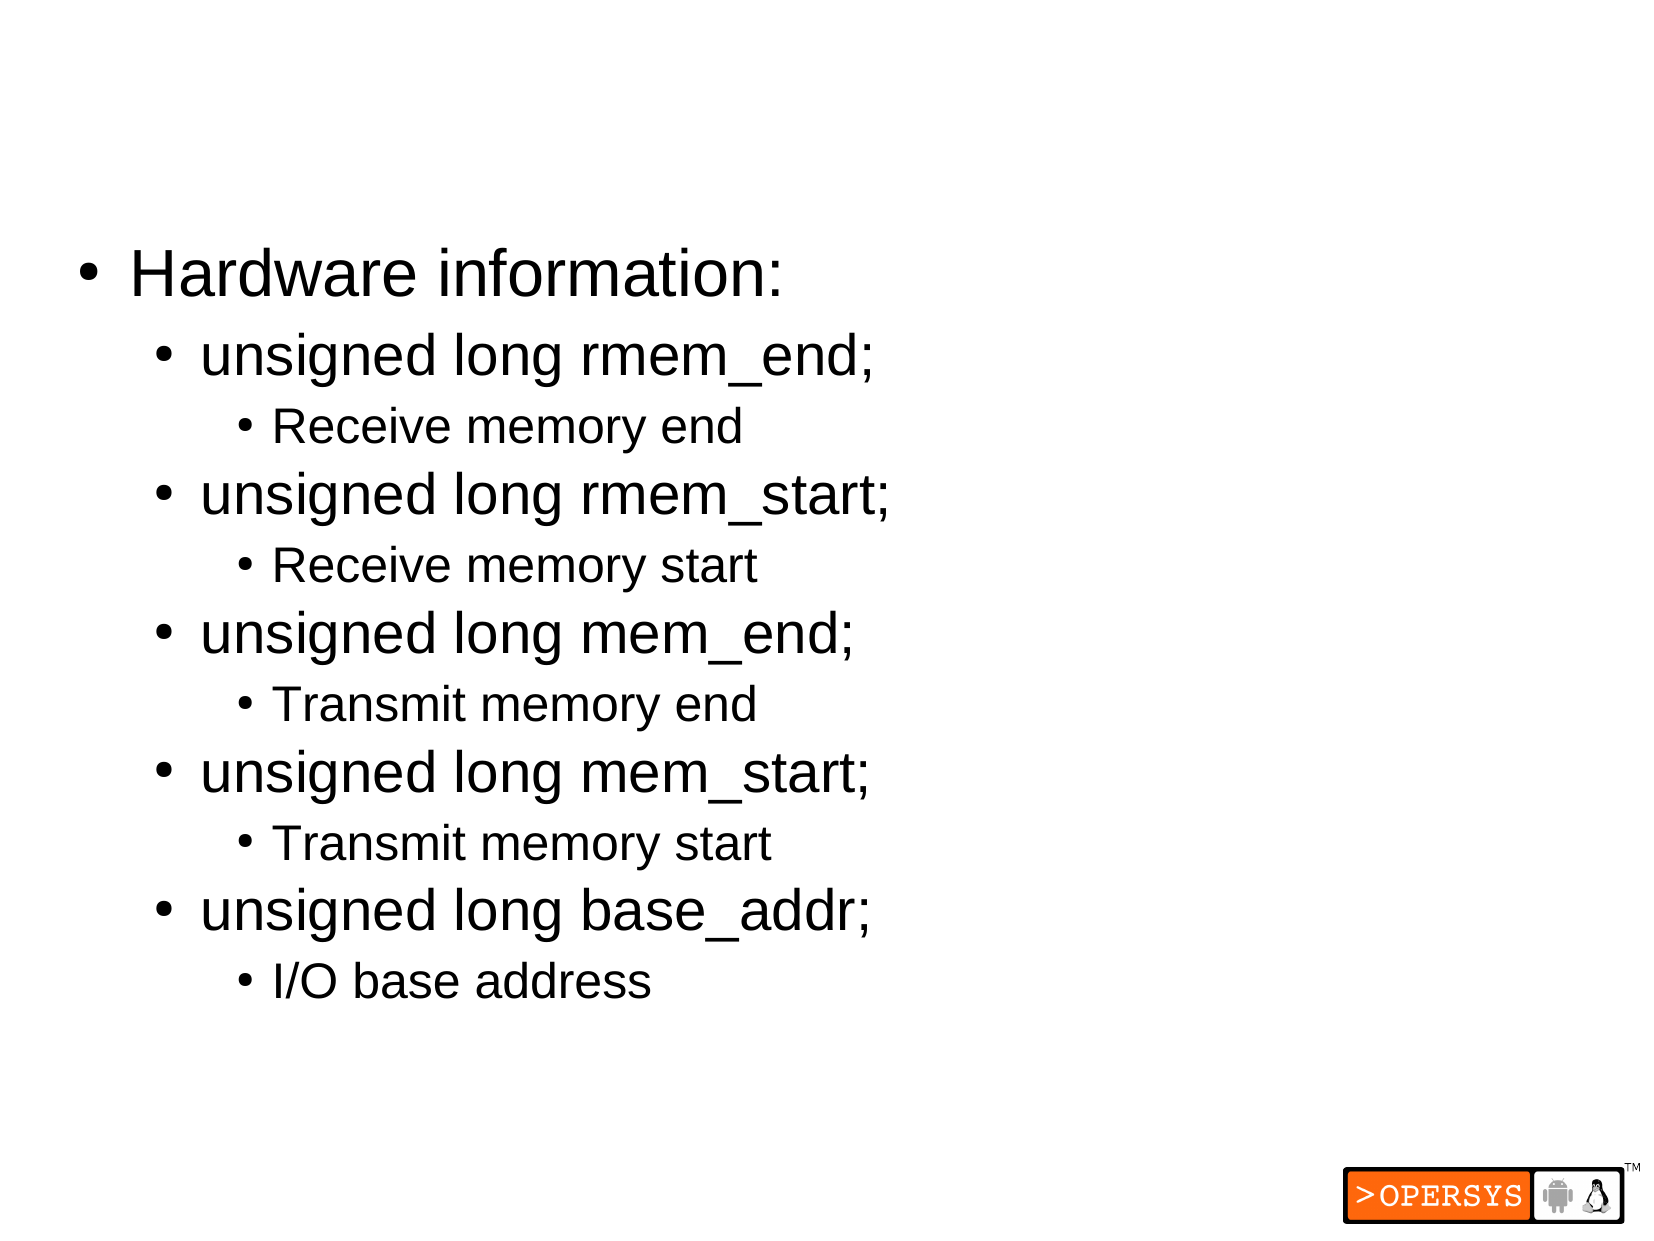

# Hardware information:
unsigned long rmem_end;
Receive memory end
unsigned long rmem_start;
Receive memory start
unsigned long mem_end;
Transmit memory end
unsigned long mem_start;
Transmit memory start
unsigned long base_addr;
I/O base address